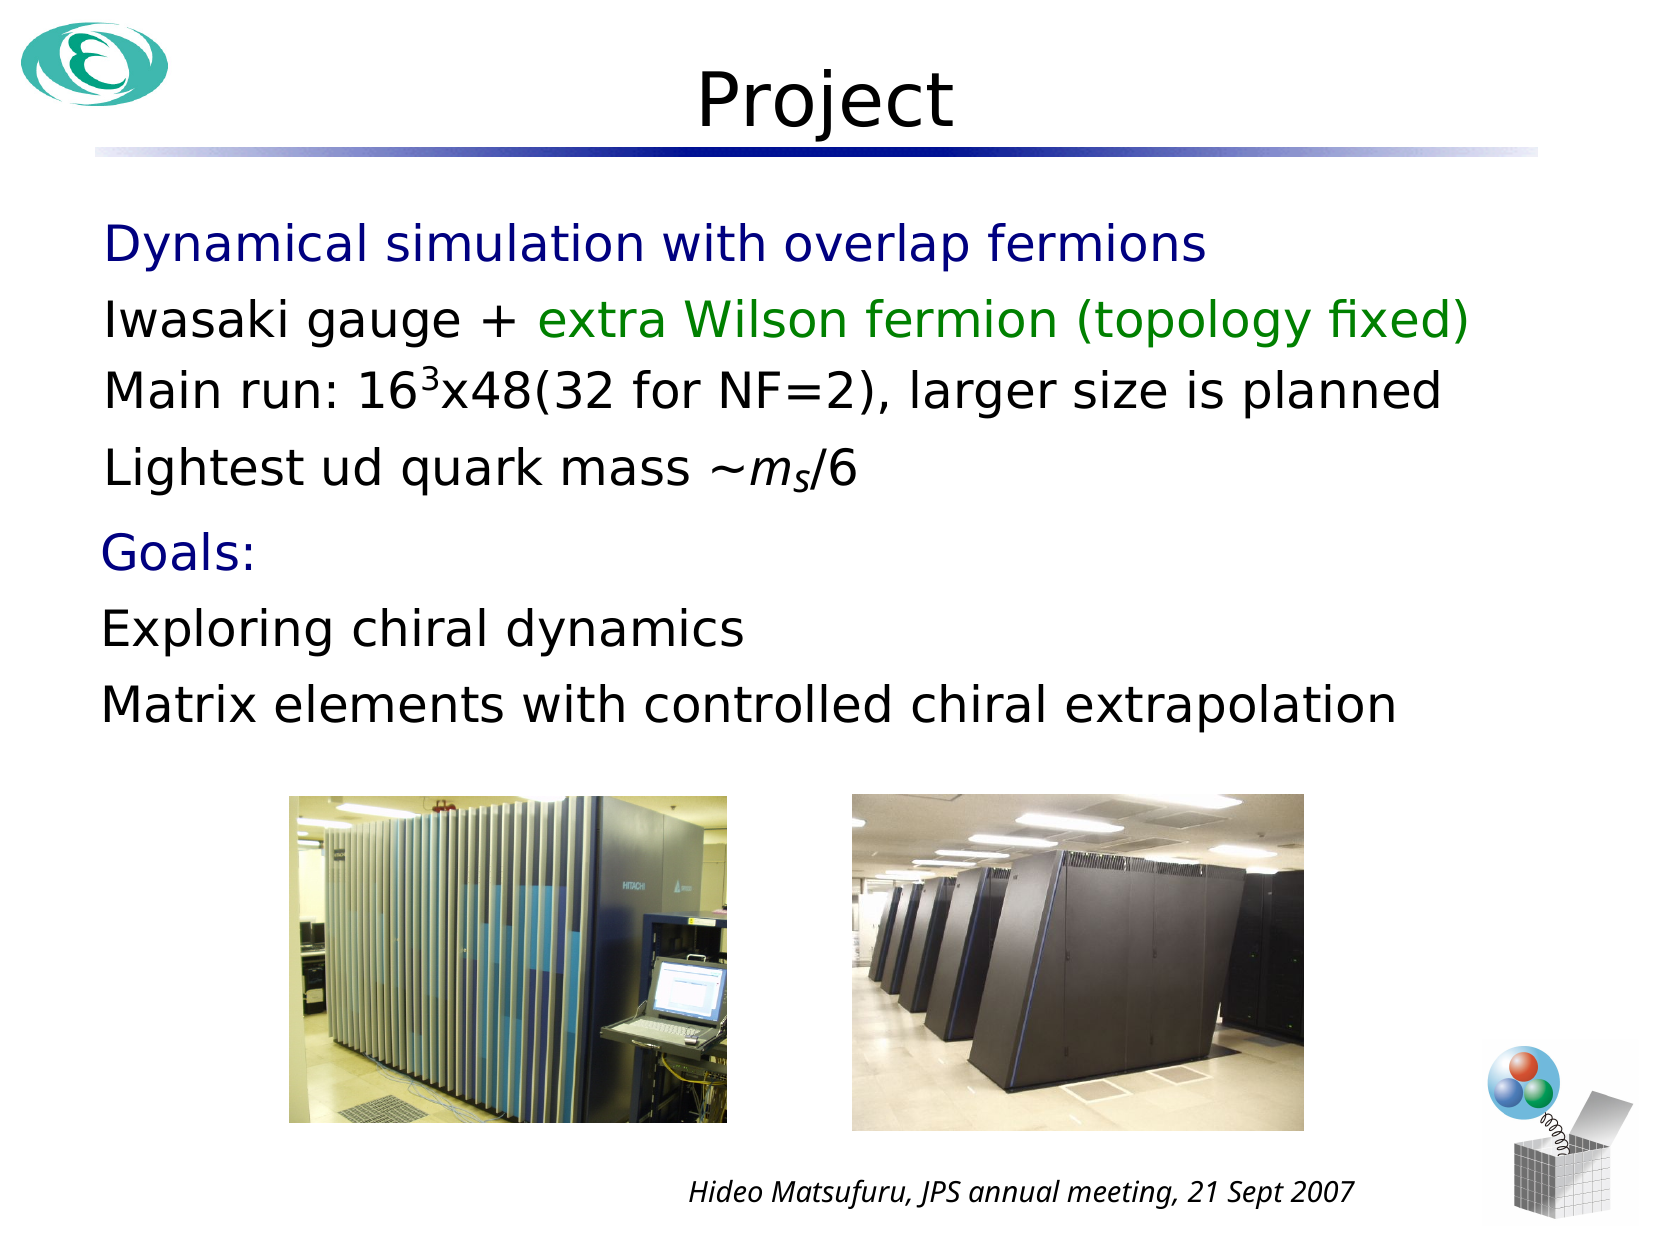

# Project
Dynamical simulation with overlap fermions
Iwasaki gauge + extra Wilson fermion (topology fixed)
Main run: 163x48(32 for NF=2), larger size is planned
Lightest ud quark mass ~ms/6
Goals:
Exploring chiral dynamics
Matrix elements with controlled chiral extrapolation